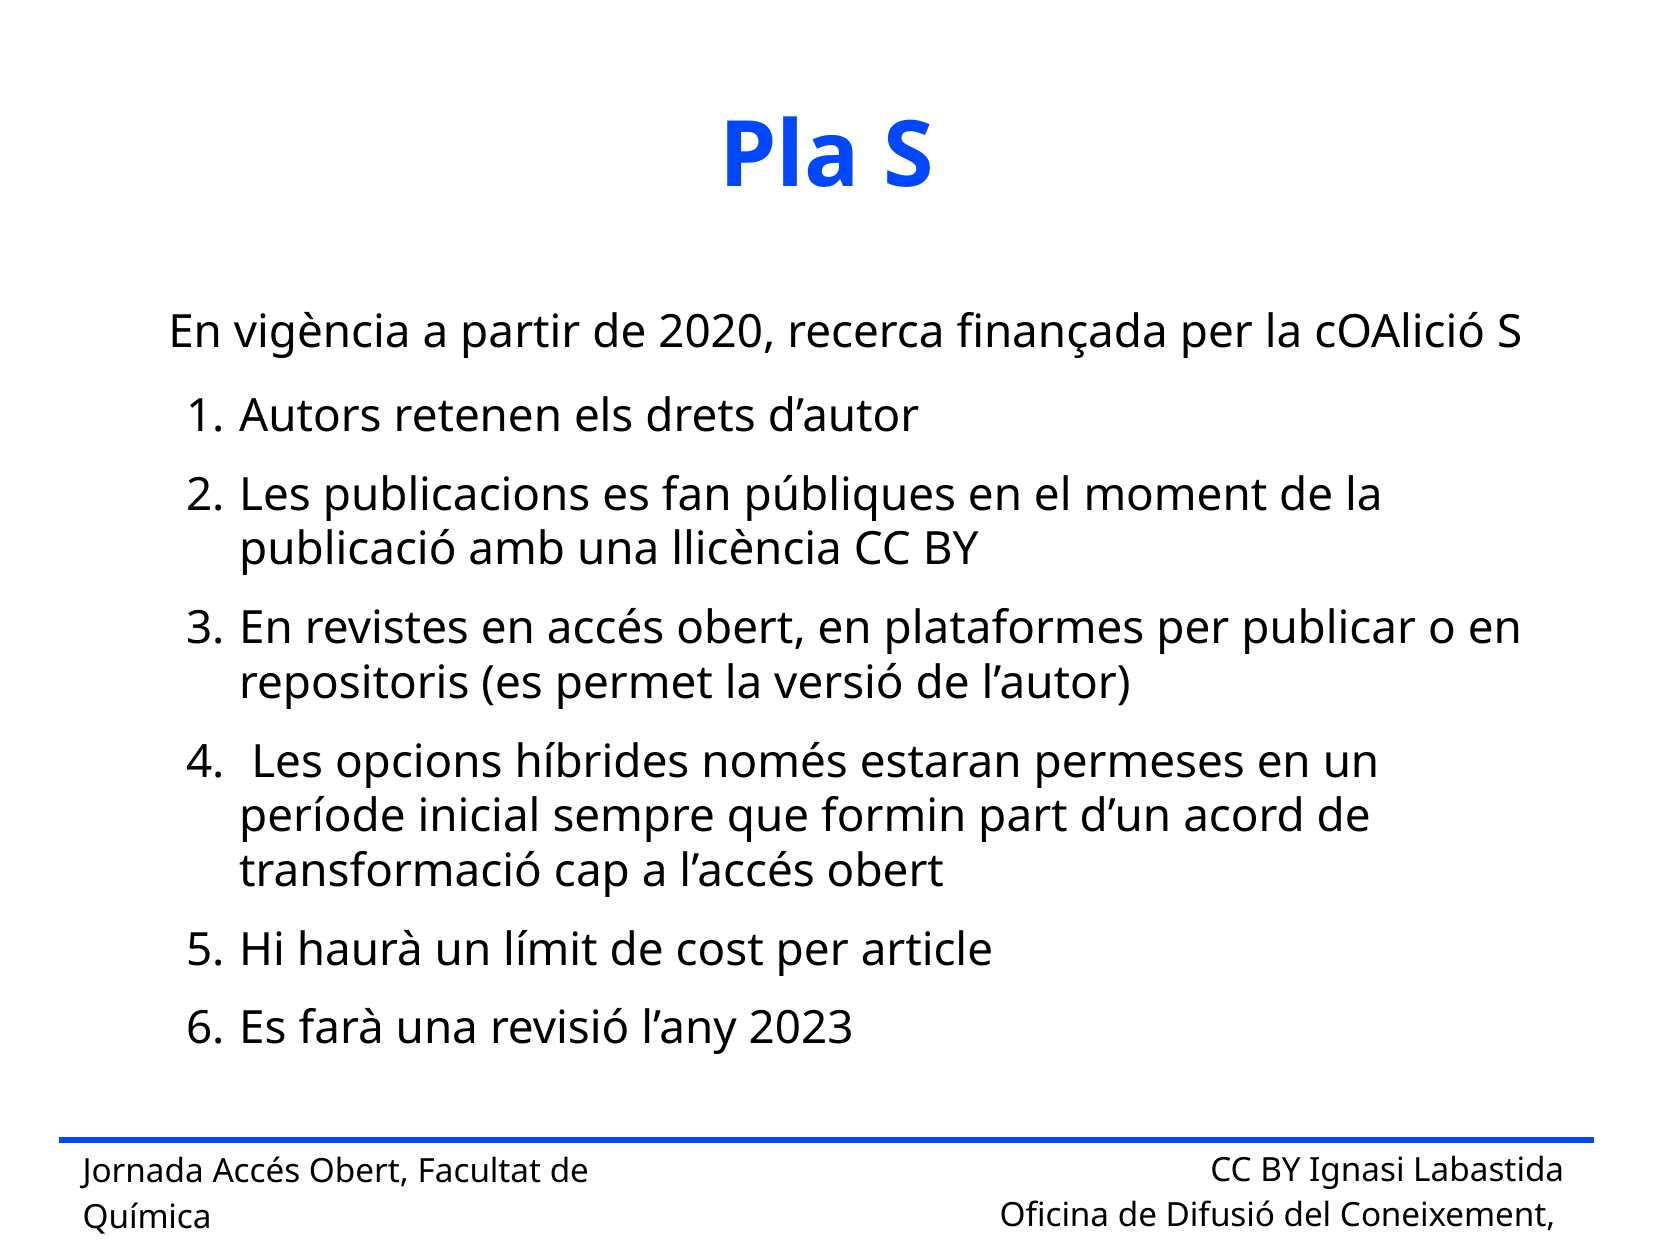

# Pla S
En vigència a partir de 2020, recerca finançada per la cOAlició S
Autors retenen els drets d’autor
Les publicacions es fan públiques en el moment de la publicació amb una llicència CC BY
En revistes en accés obert, en plataformes per publicar o en repositoris (es permet la versió de l’autor)
 Les opcions híbrides només estaran permeses en un període inicial sempre que formin part d’un acord de transformació cap a l’accés obert
Hi haurà un límit de cost per article
Es farà una revisió l’any 2023